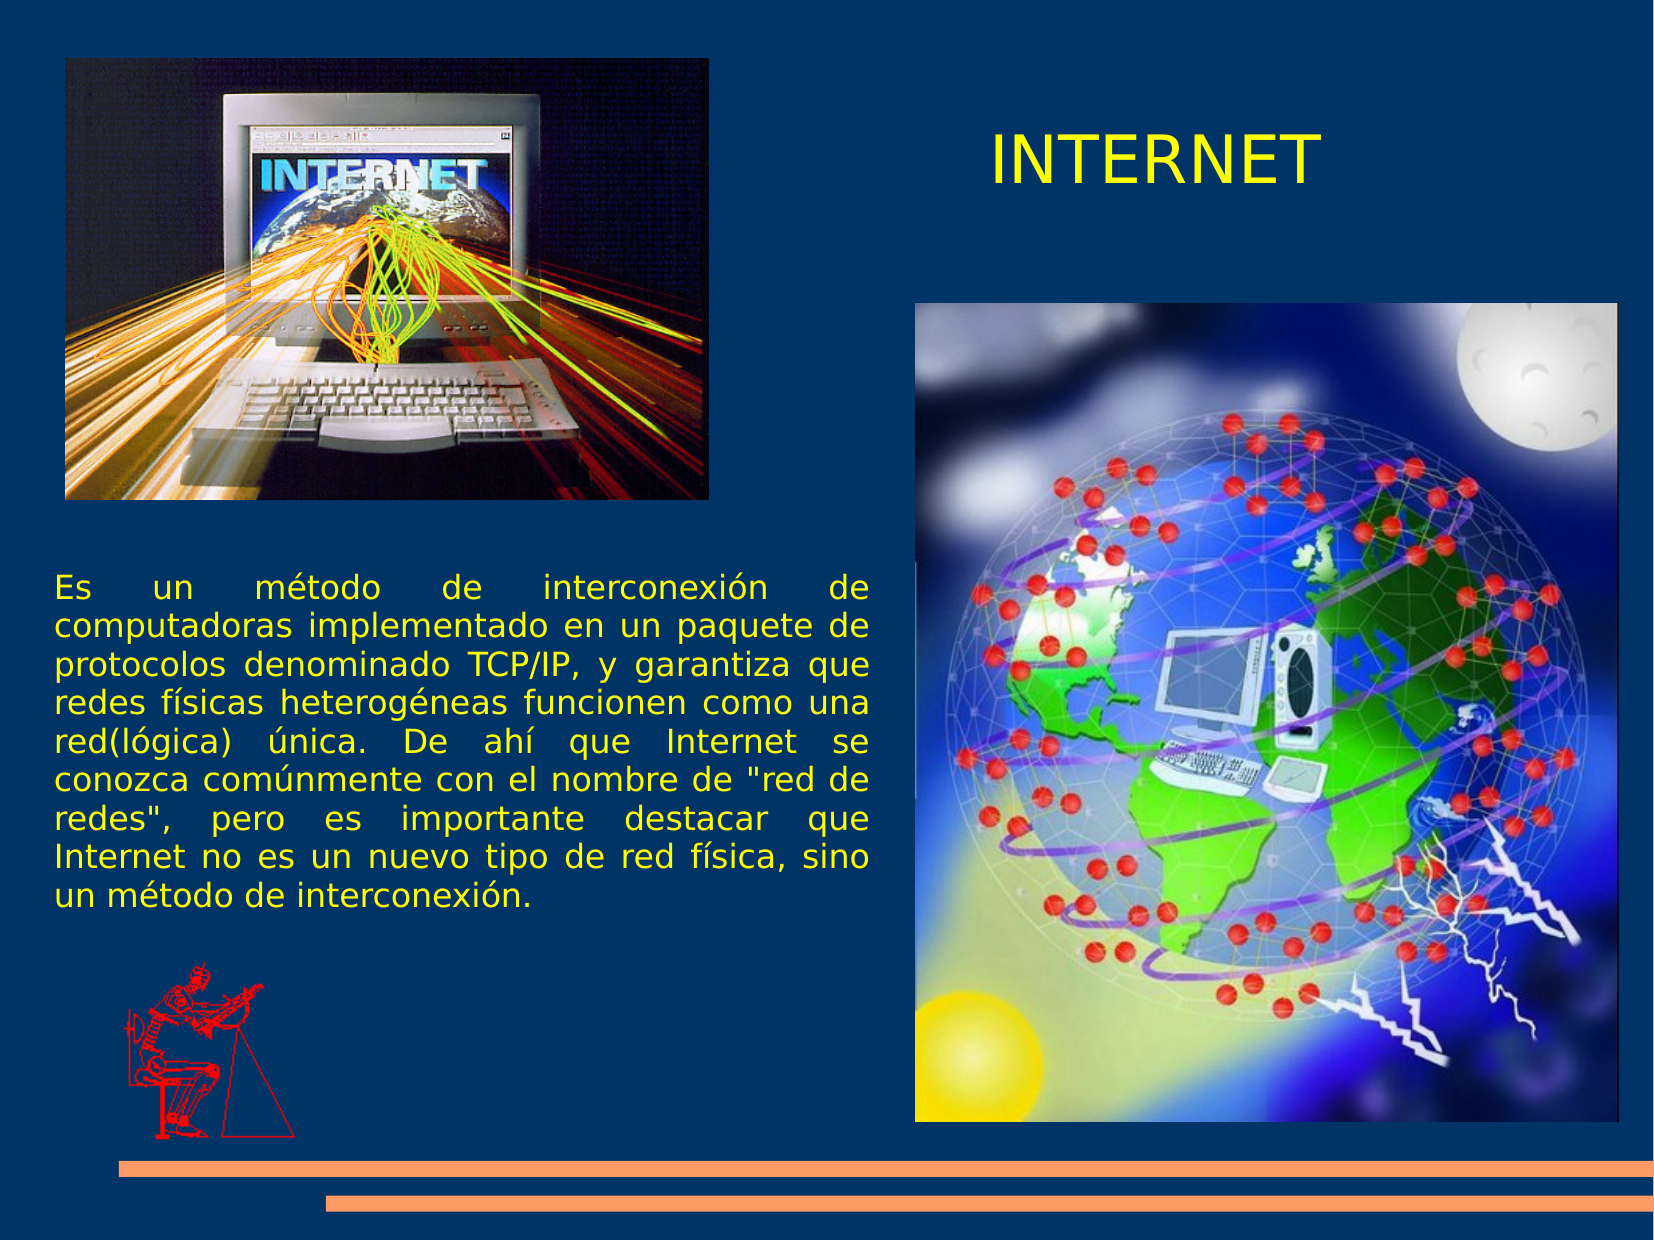

INTERNET
Es un método de interconexión de computadoras implementado en un paquete de protocolos denominado TCP/IP, y garantiza que redes físicas heterogéneas funcionen como una red(lógica) única. De ahí que Internet se conozca comúnmente con el nombre de "red de redes", pero es importante destacar que Internet no es un nuevo tipo de red física, sino un método de interconexión.